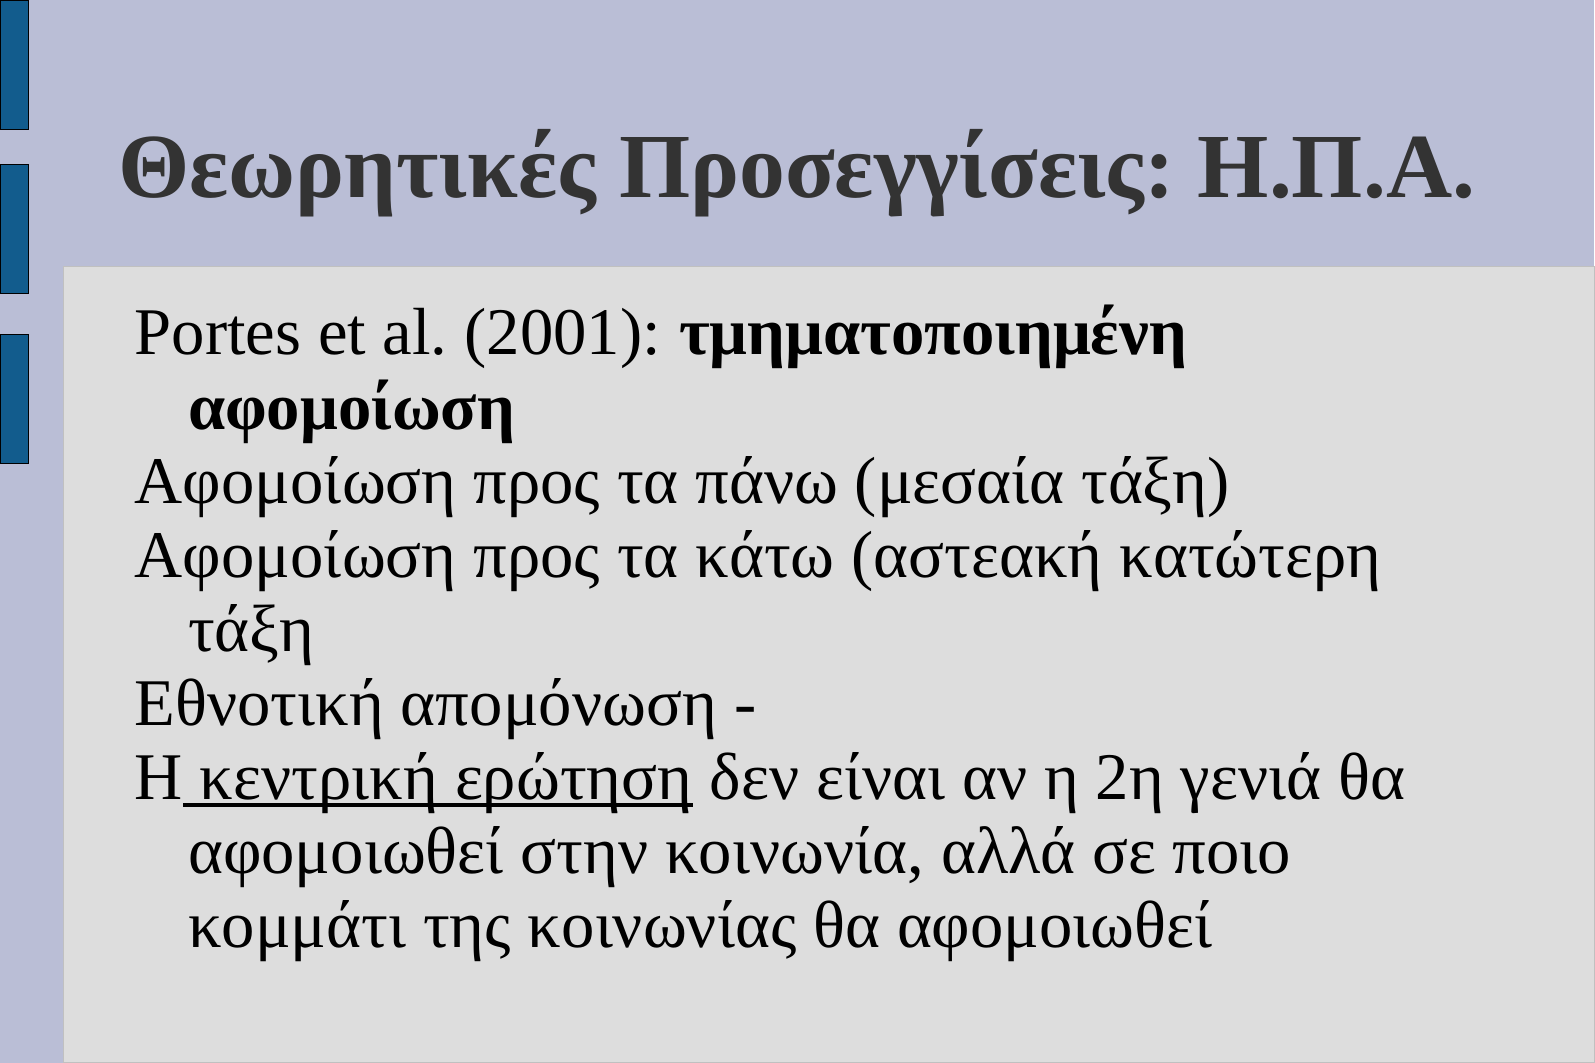

# Θεωρητικές Προσεγγίσεις: Η.Π.Α.
Portes et al. (2001): τμηματοποιημένη αφομοίωση
Αφομοίωση προς τα πάνω (μεσαία τάξη)
Αφομοίωση προς τα κάτω (αστεακή κατώτερη τάξη
Εθνοτική απομόνωση -
Η κεντρική ερώτηση δεν είναι αν η 2η γενιά θα αφομοιωθεί στην κοινωνία, αλλά σε ποιο κομμάτι της κοινωνίας θα αφομοιωθεί